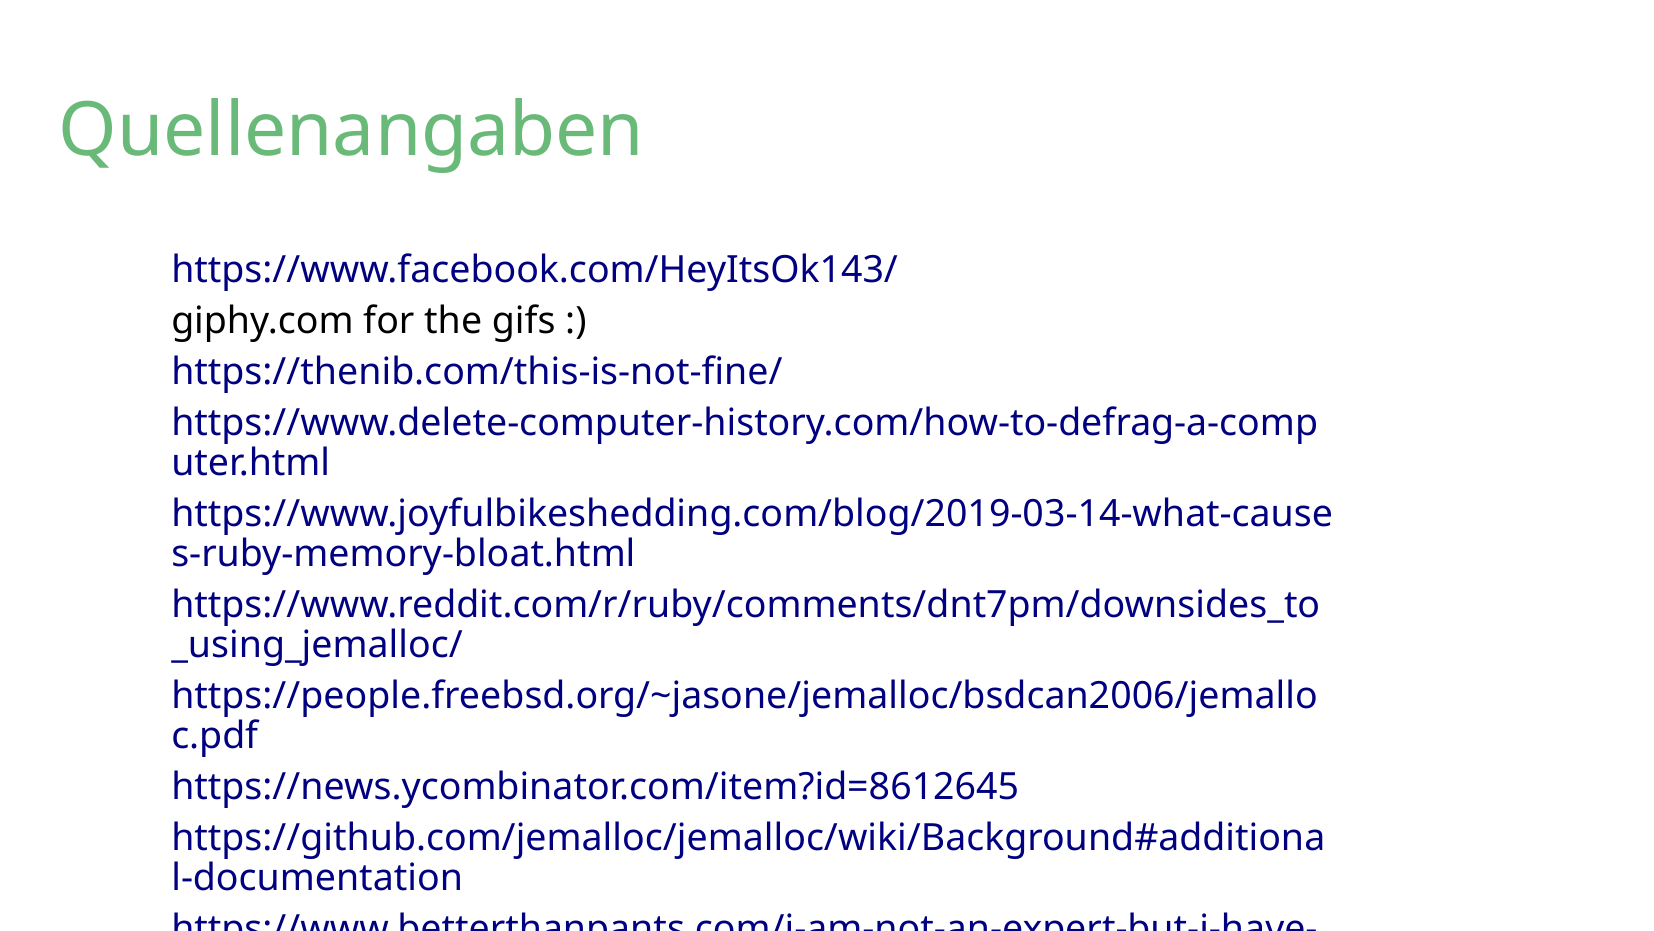

# Quellenangaben
https://www.facebook.com/HeyItsOk143/
giphy.com for the gifs :)
https://thenib.com/this-is-not-fine/
https://www.delete-computer-history.com/how-to-defrag-a-computer.html
https://www.joyfulbikeshedding.com/blog/2019-03-14-what-causes-ruby-memory-bloat.html
https://www.reddit.com/r/ruby/comments/dnt7pm/downsides_to_using_jemalloc/
https://people.freebsd.org/~jasone/jemalloc/bsdcan2006/jemalloc.pdf
https://news.ycombinator.com/item?id=8612645
https://github.com/jemalloc/jemalloc/wiki/Background#additional-documentation
https://www.betterthanpants.com/i-am-not-an-expert-but-i-have-watched-a-lot-of-youtube-videos-funny-t-shirt
https://soundcloud.com/evan-arkana-ardes/oh-no-oh-no-oh-no-no-no-song